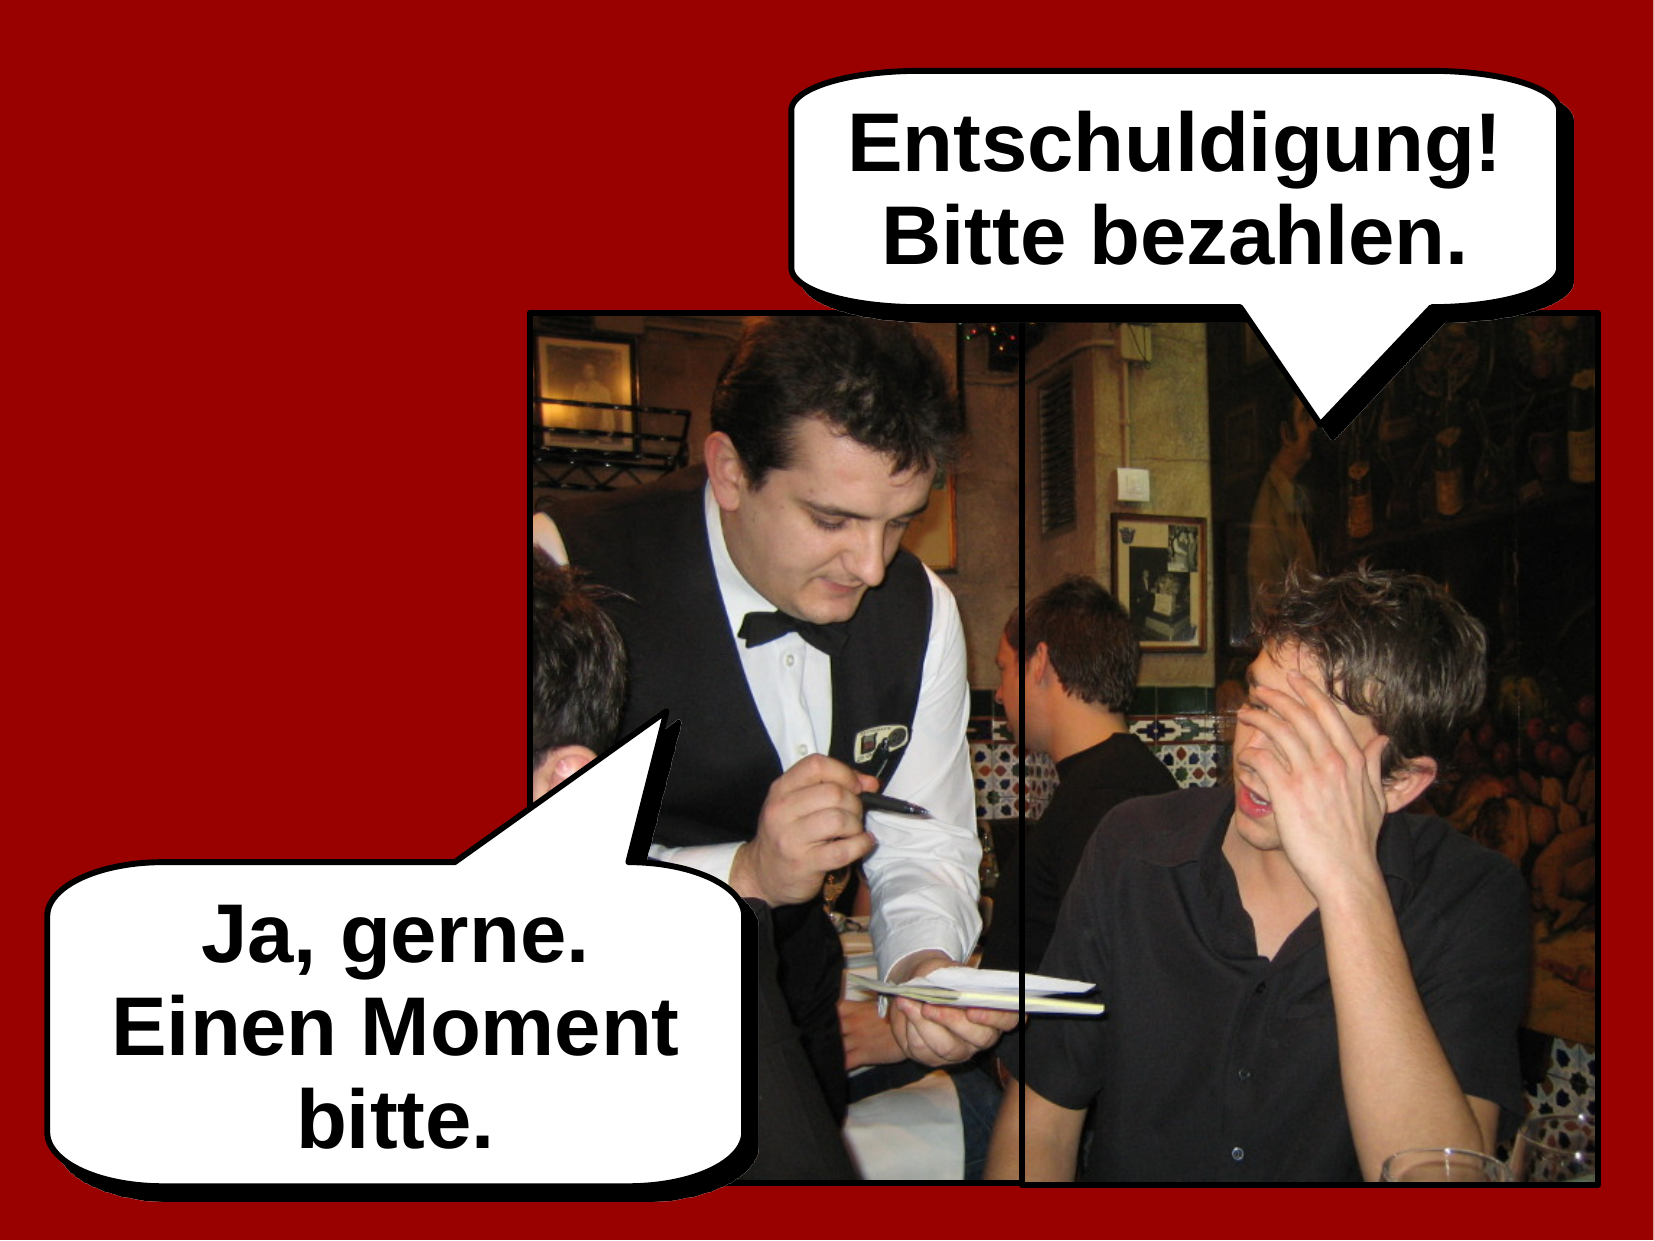

Entschuldigung!
Bitte bezahlen.
Ja, gerne.
Einen Moment
bitte.